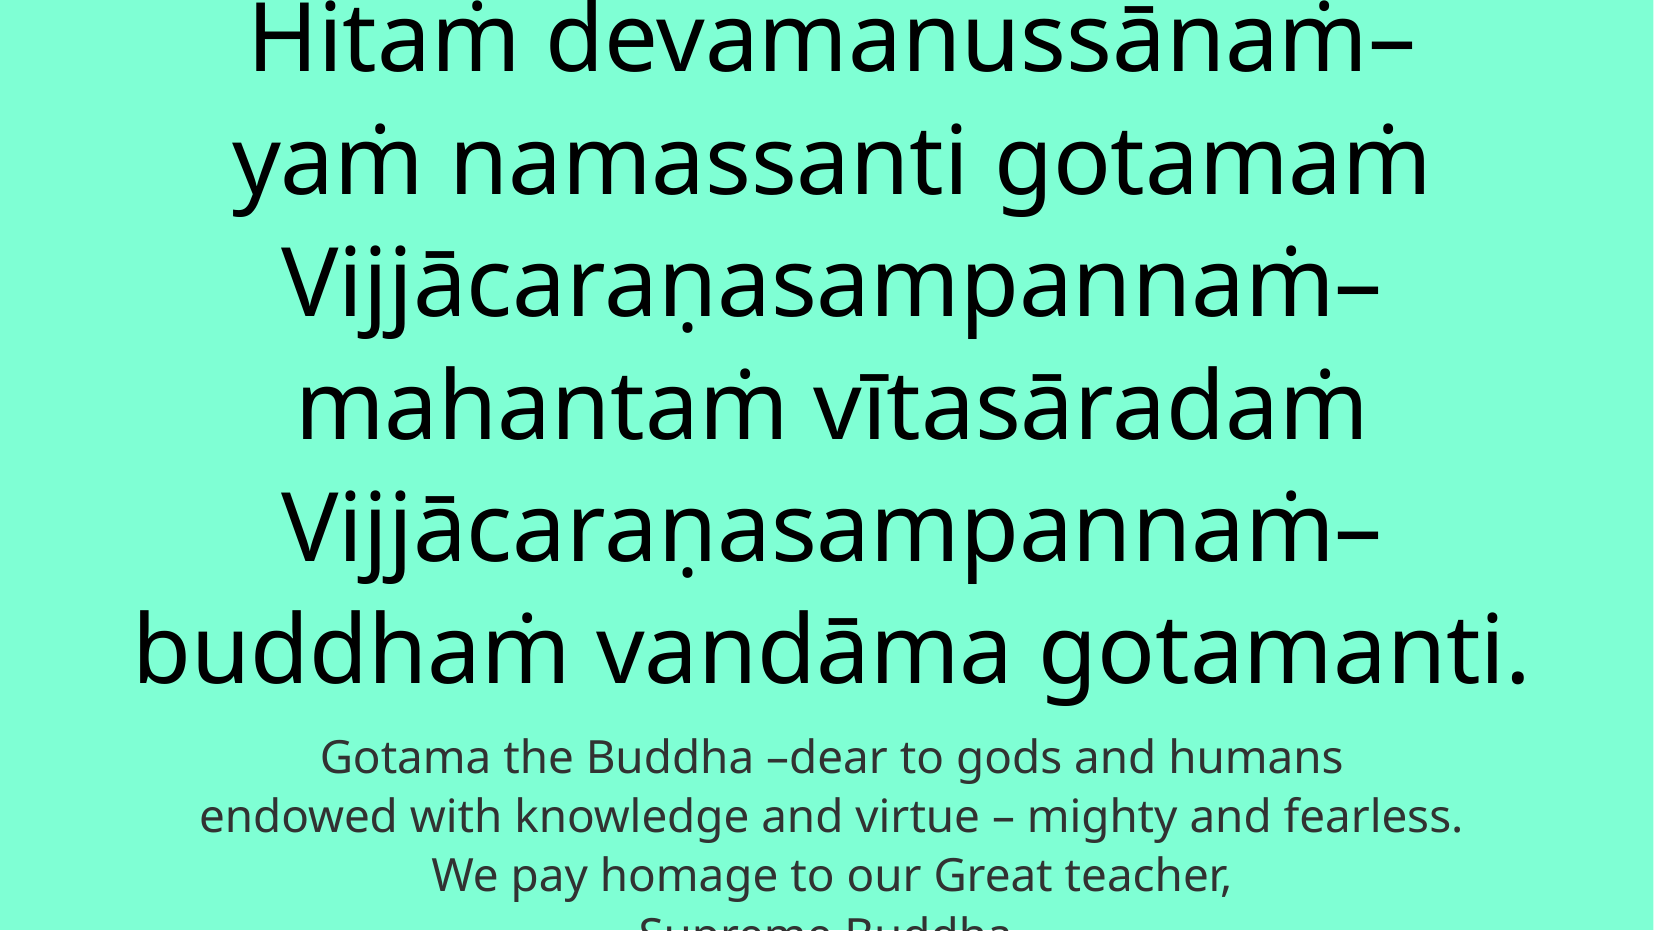

# Hitaṁ devamanussānaṁ–
yaṁ namassanti gotamaṁ
Vijjācaraṇasampannaṁ–
mahantaṁ vītasāradaṁ
Vijjācaraṇasampannaṁ–
buddhaṁ vandāma gotamanti.
Gotama the Buddha –dear to gods and humans
endowed with knowledge and virtue – mighty and fearless.
We pay homage to our Great teacher,
Supreme Buddha.